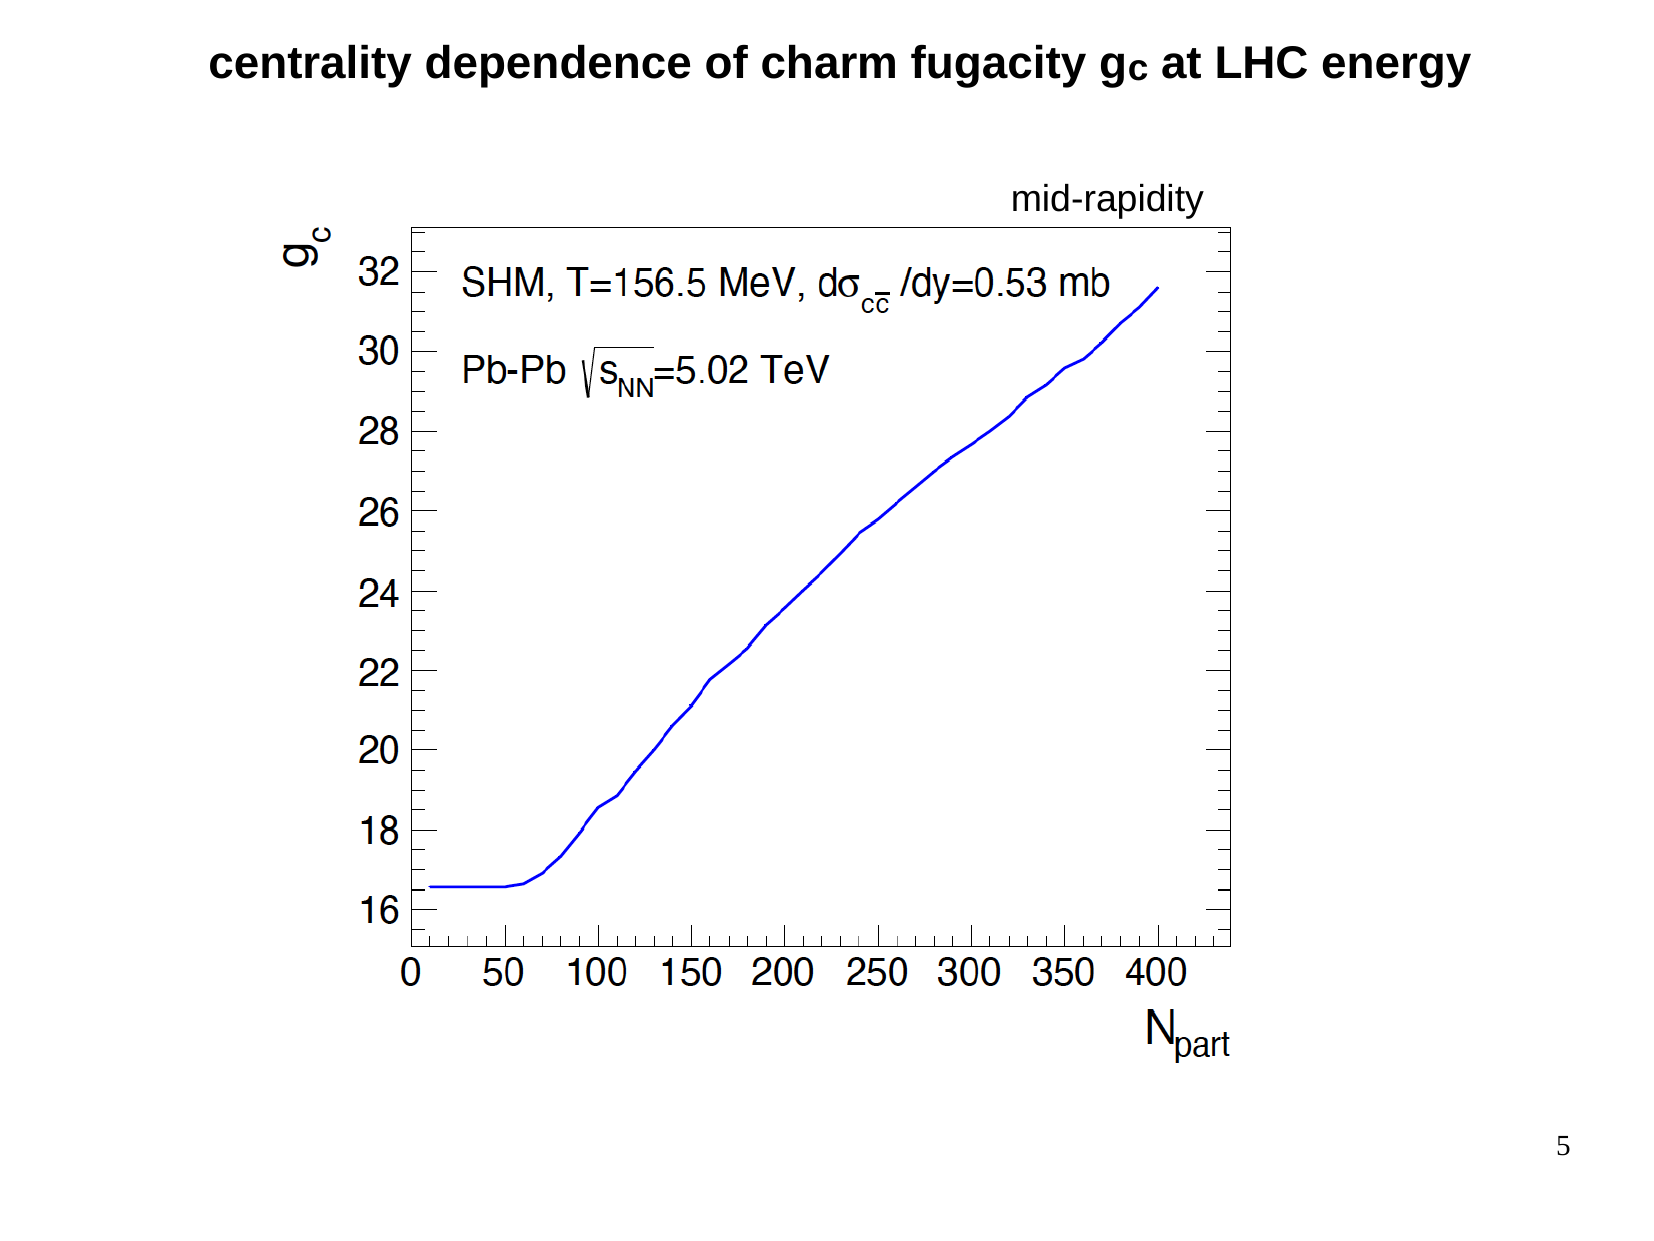

centrality dependence of charm fugacity gc at LHC energy
mid-rapidity
5